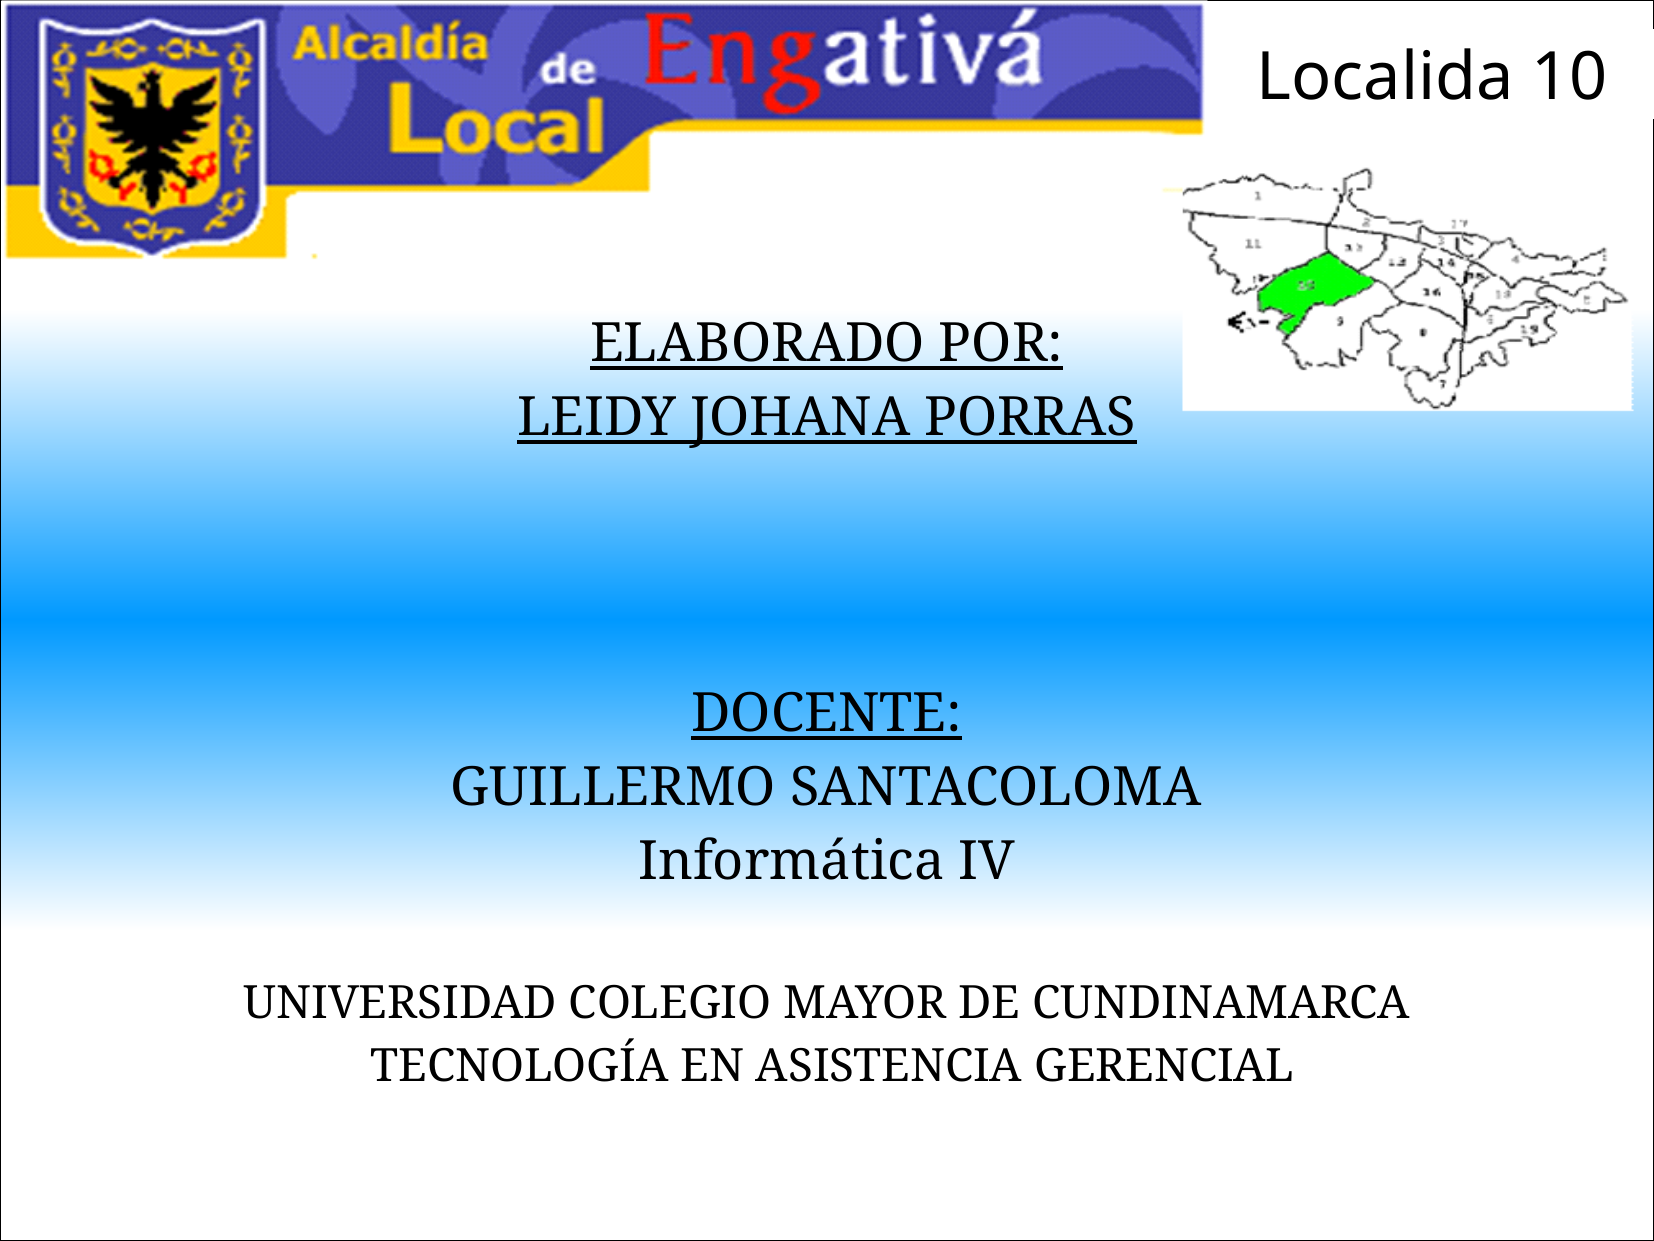

Localida 10
# ELABORADO POR:
LEIDY JOHANA PORRAS
DOCENTE:
GUILLERMO SANTACOLOMA
Informática IV
UNIVERSIDAD COLEGIO MAYOR DE CUNDINAMARCA
 TECNOLOGÍA EN ASISTENCIA GERENCIAL